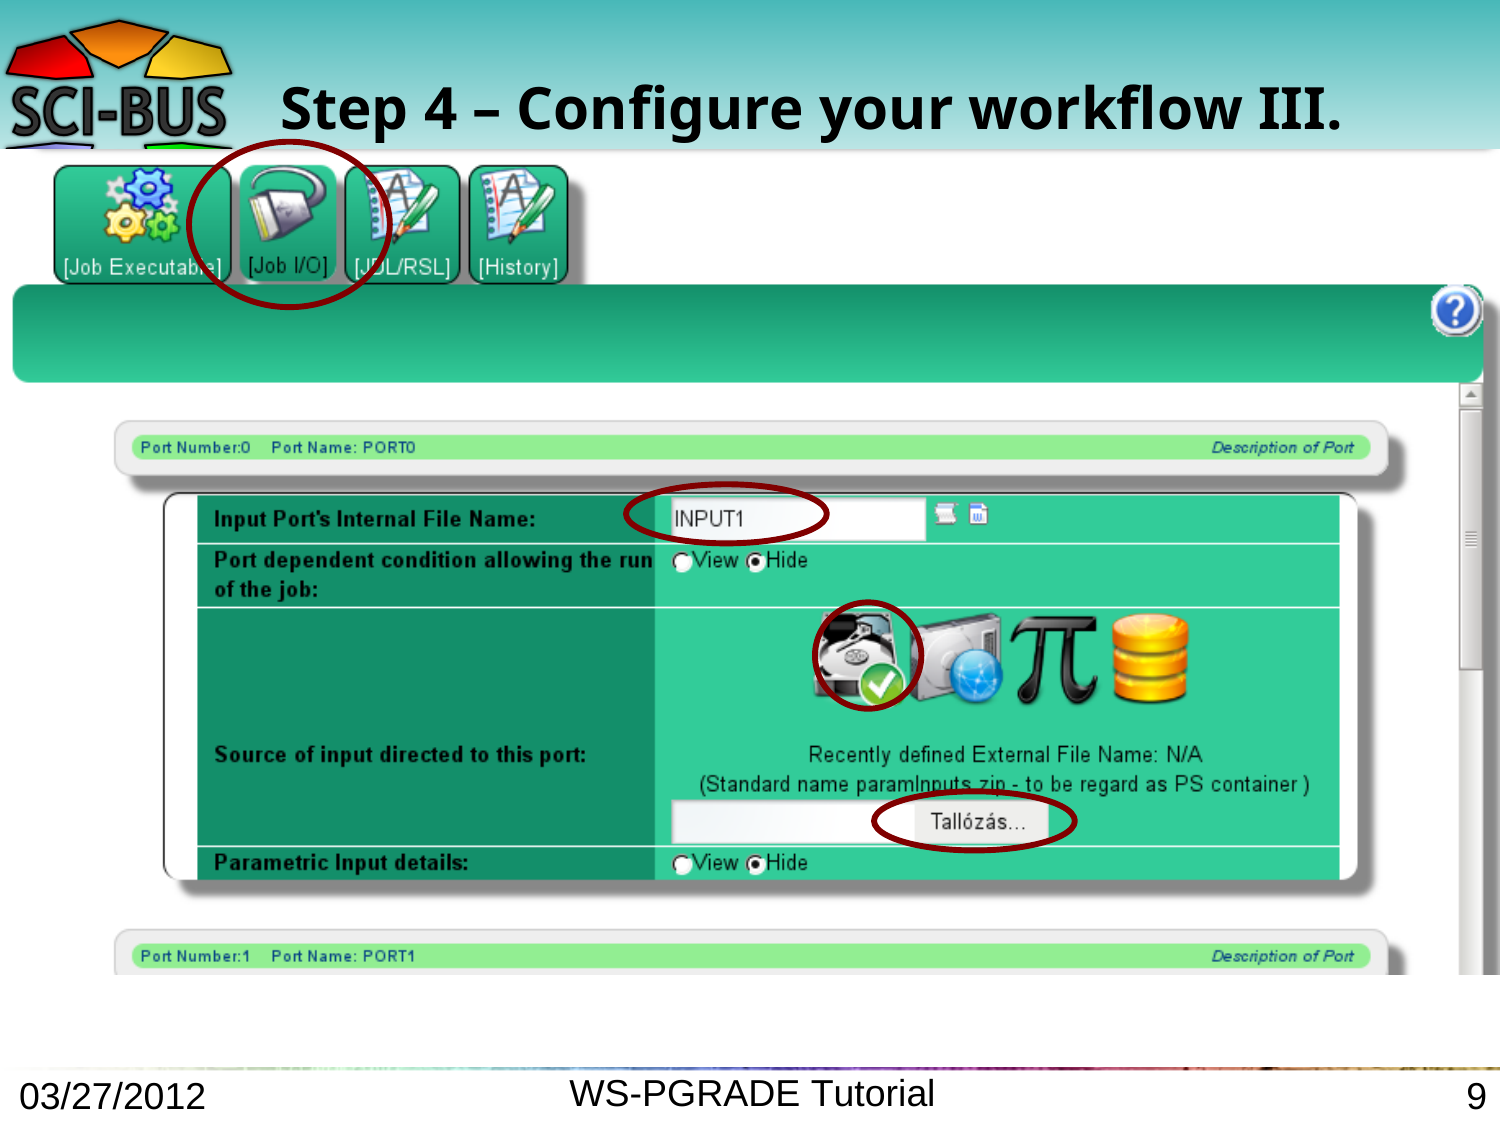

# Step 4 – Configure your workflow III.
Footer
5/29/2006
9